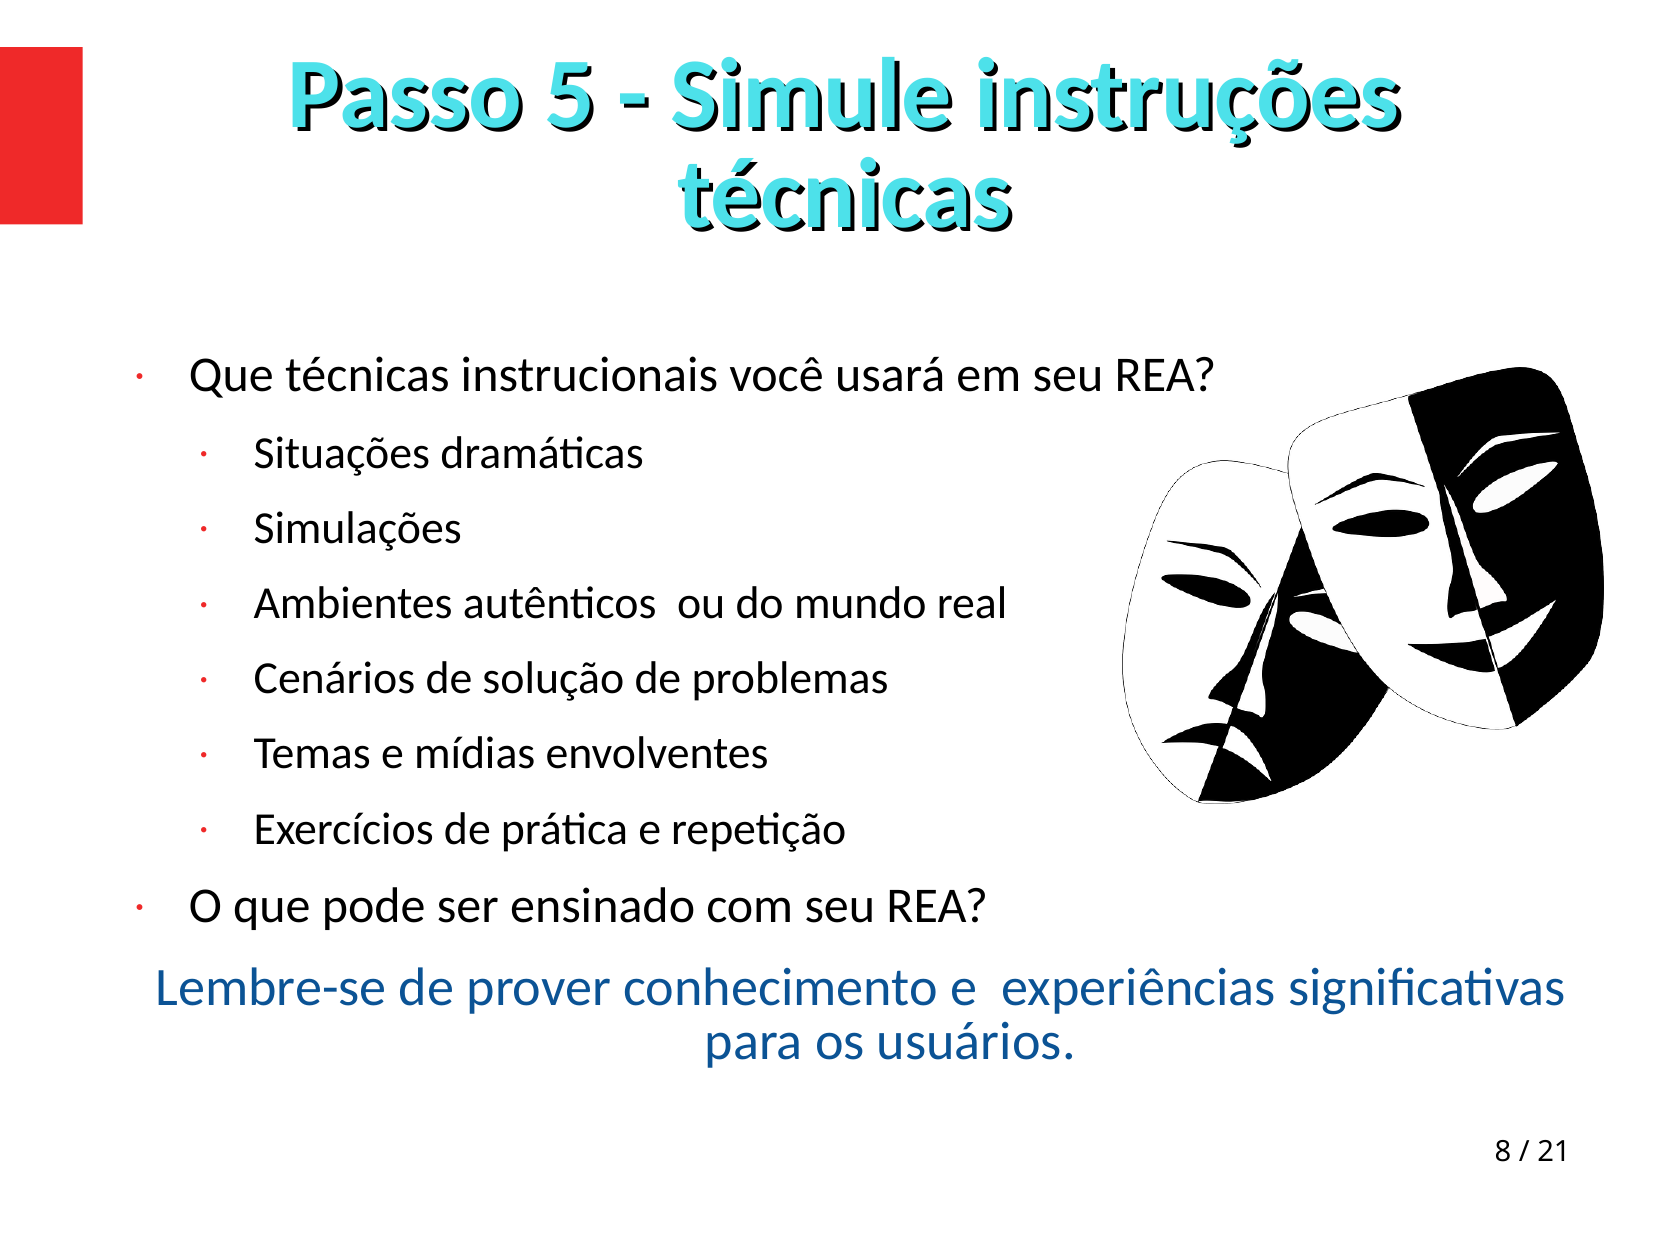

# Passo 5 - Simule instruções técnicas
Que técnicas instrucionais você usará em seu REA?
Situações dramáticas
Simulações
Ambientes autênticos ou do mundo real
Cenários de solução de problemas
Temas e mídias envolventes
Exercícios de prática e repetição
O que pode ser ensinado com seu REA?
Lembre-se de prover conhecimento e experiências significativas para os usuários.
8